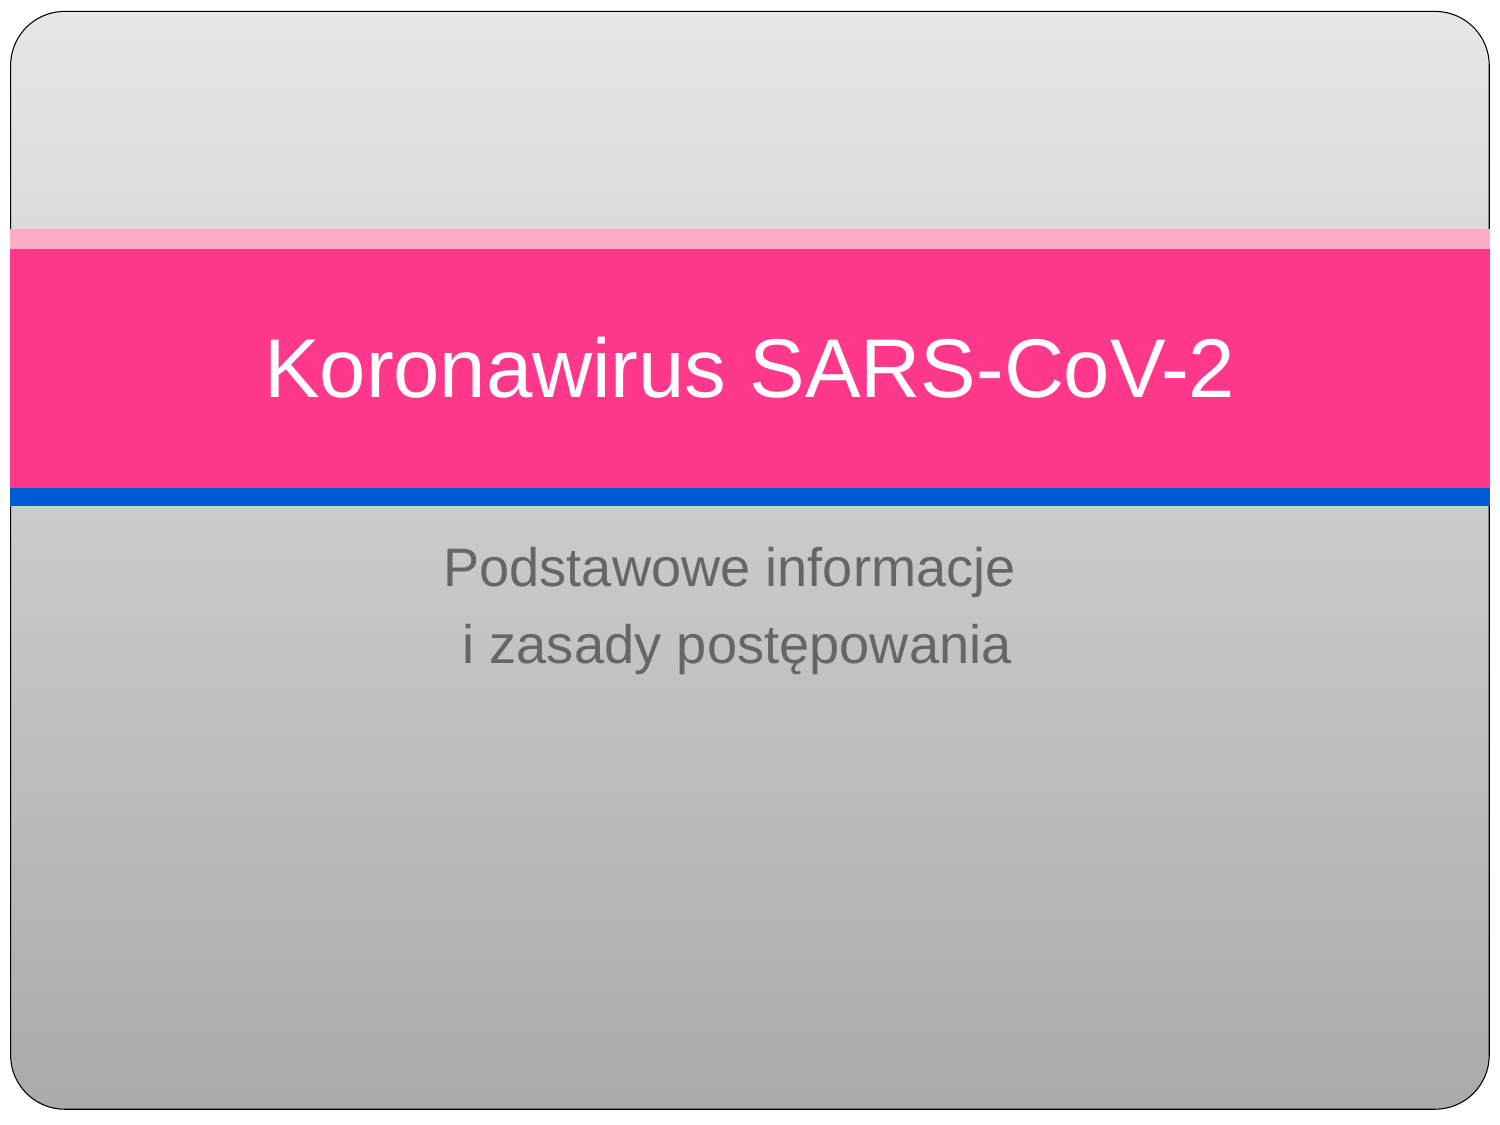

Koronawirus SARS-CoV-2
# Podstawowe informacje
i zasady postępowania